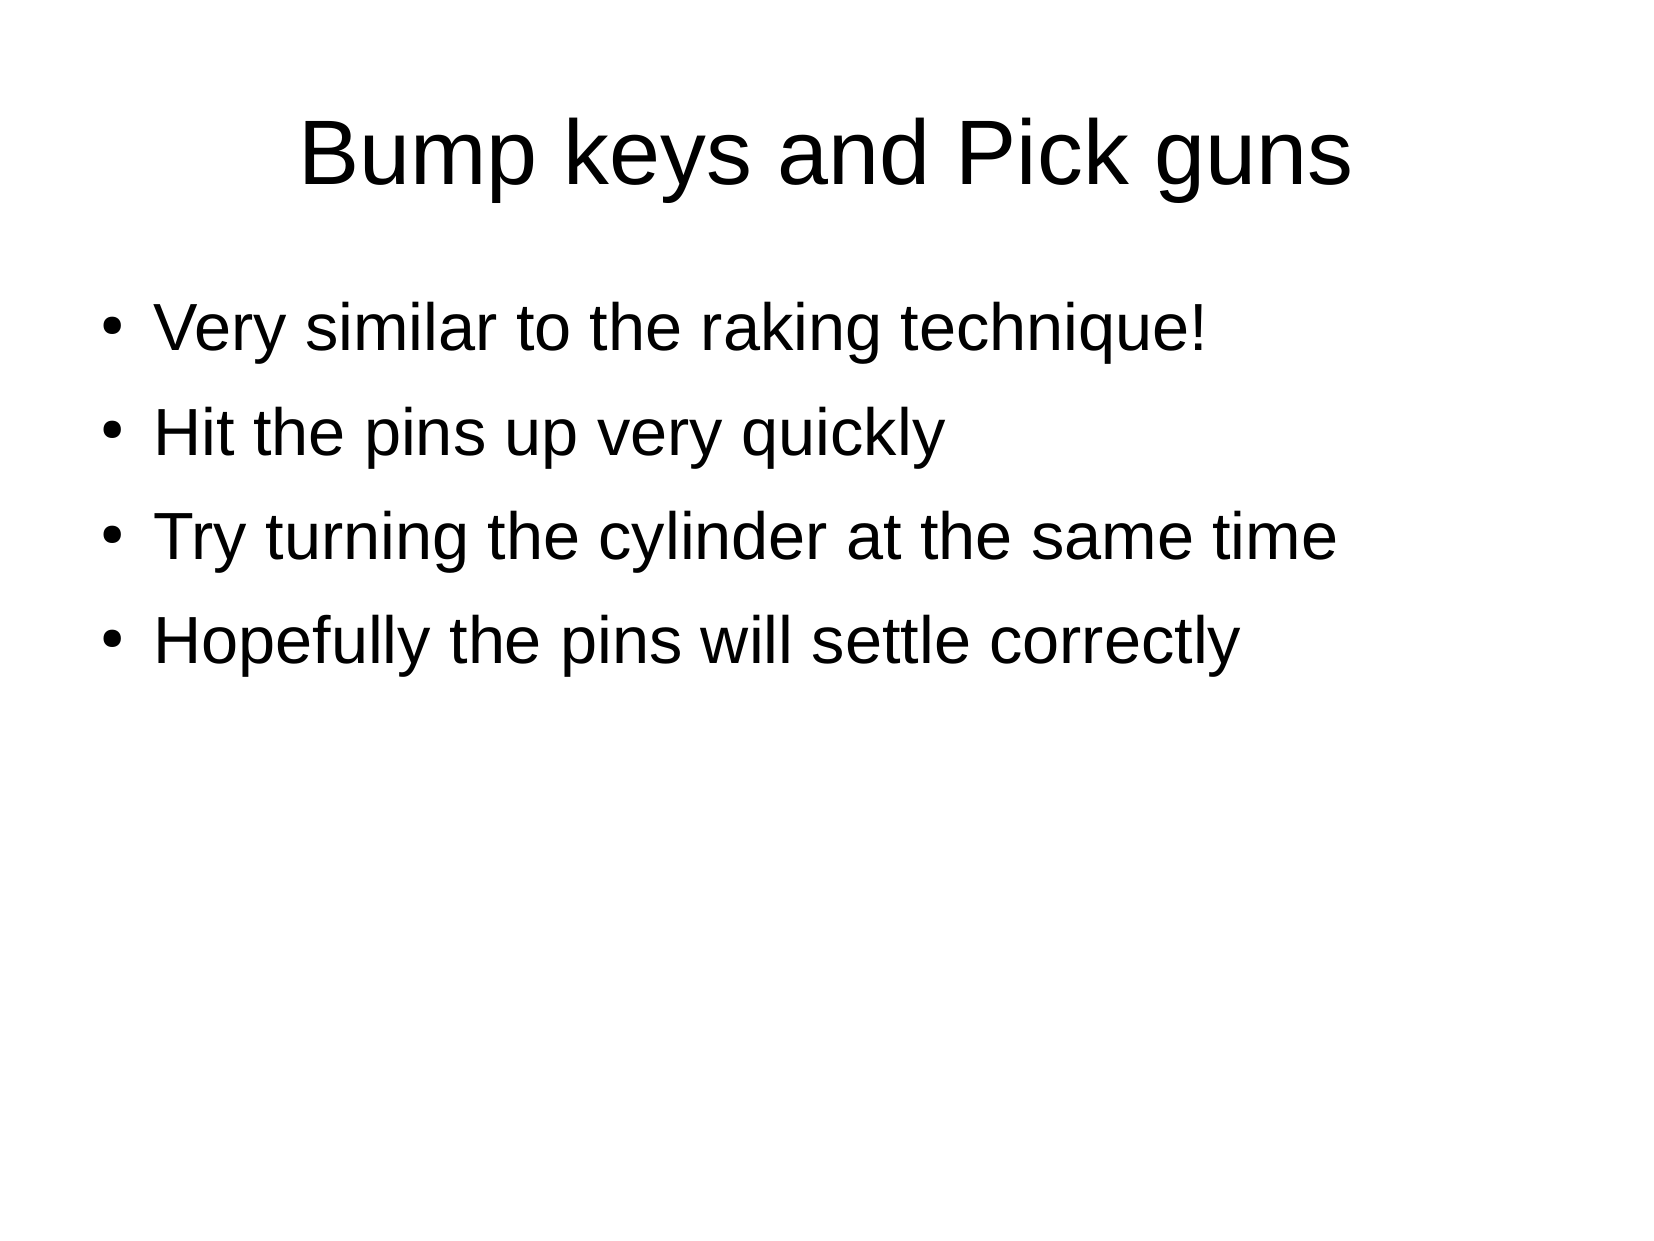

# Bump keys and Pick guns
Very similar to the raking technique!
Hit the pins up very quickly
Try turning the cylinder at the same time
Hopefully the pins will settle correctly